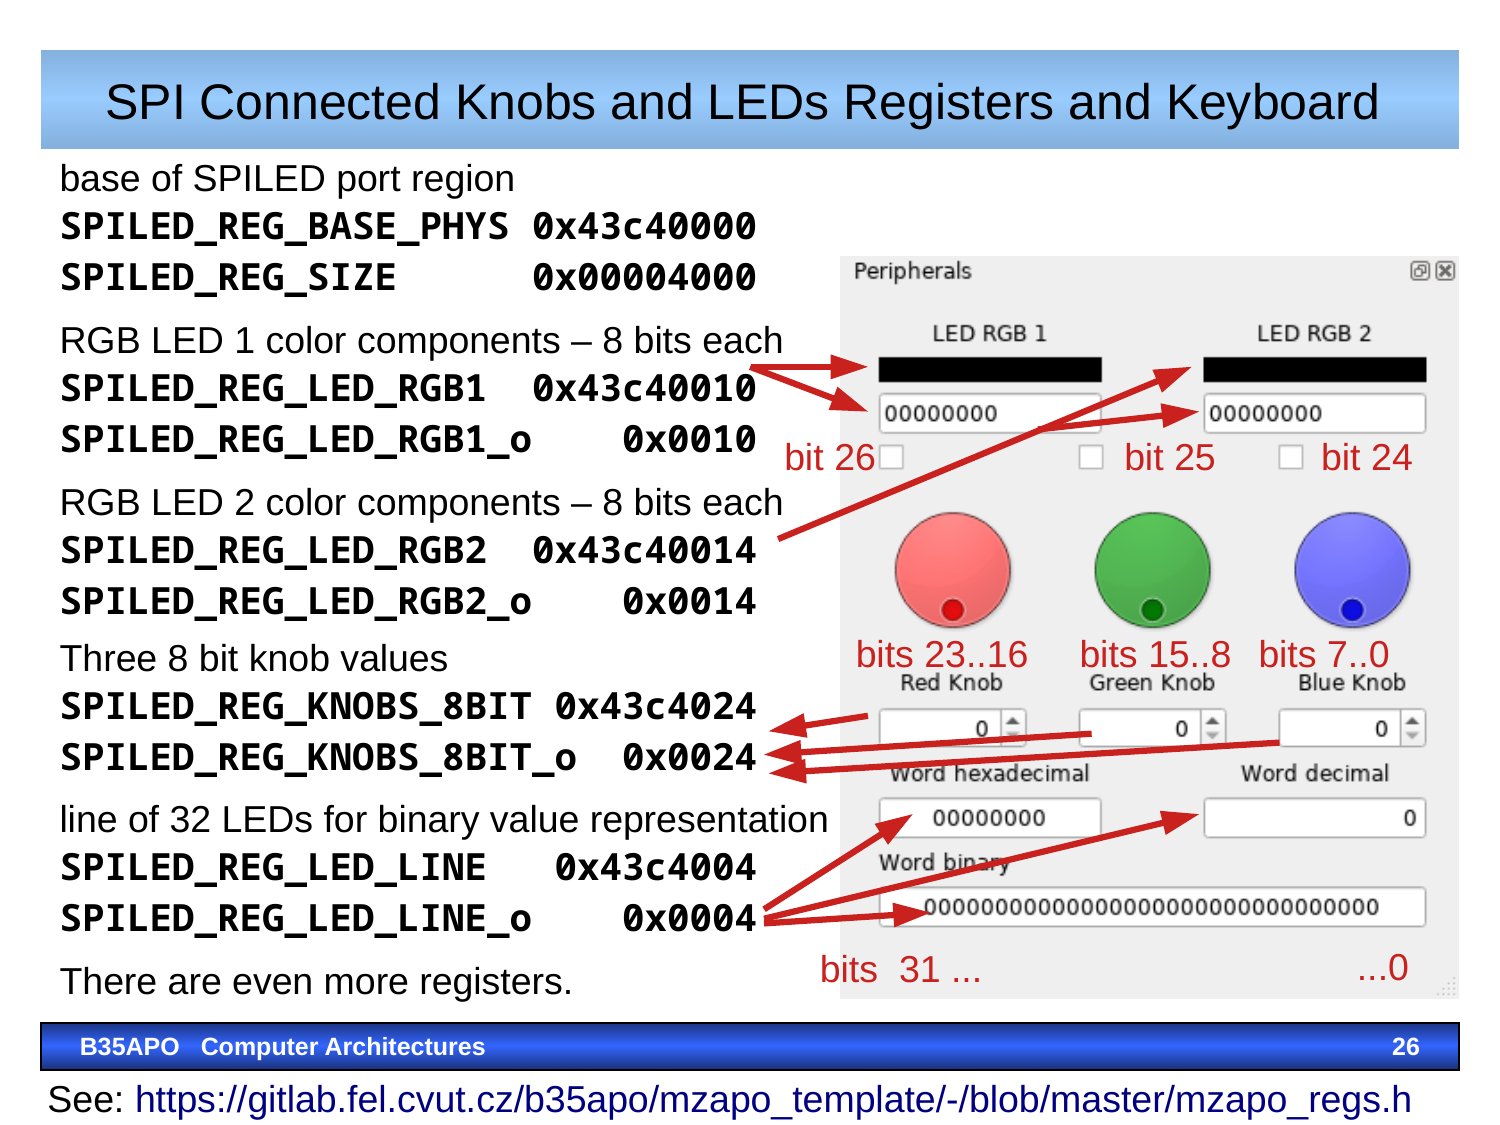

# SPI Connected Knobs and LEDs Registers and Keyboard
base of SPILED port region
SPILED_REG_BASE_PHYS 0x43c40000
SPILED_REG_SIZE 0x00004000
RGB LED 1 color components – 8 bits each
SPILED_REG_LED_RGB1 0x43c40010
SPILED_REG_LED_RGB1_o 0x0010
RGB LED 2 color components – 8 bits each
SPILED_REG_LED_RGB2 0x43c40014
SPILED_REG_LED_RGB2_o 0x0014
Three 8 bit knob values
SPILED_REG_KNOBS_8BIT 0x43c4024
SPILED_REG_KNOBS_8BIT_o 0x0024
line of 32 LEDs for binary value representation
SPILED_REG_LED_LINE 0x43c4004
SPILED_REG_LED_LINE_o 0x0004
There are even more registers.
bit 26
bit 25
bit 24
bits 23..16
bits 15..8
bits 7..0
...0
bits 31 ...
B35APO Computer Architectures
See: https://gitlab.fel.cvut.cz/b35apo/mzapo_template/-/blob/master/mzapo_regs.h